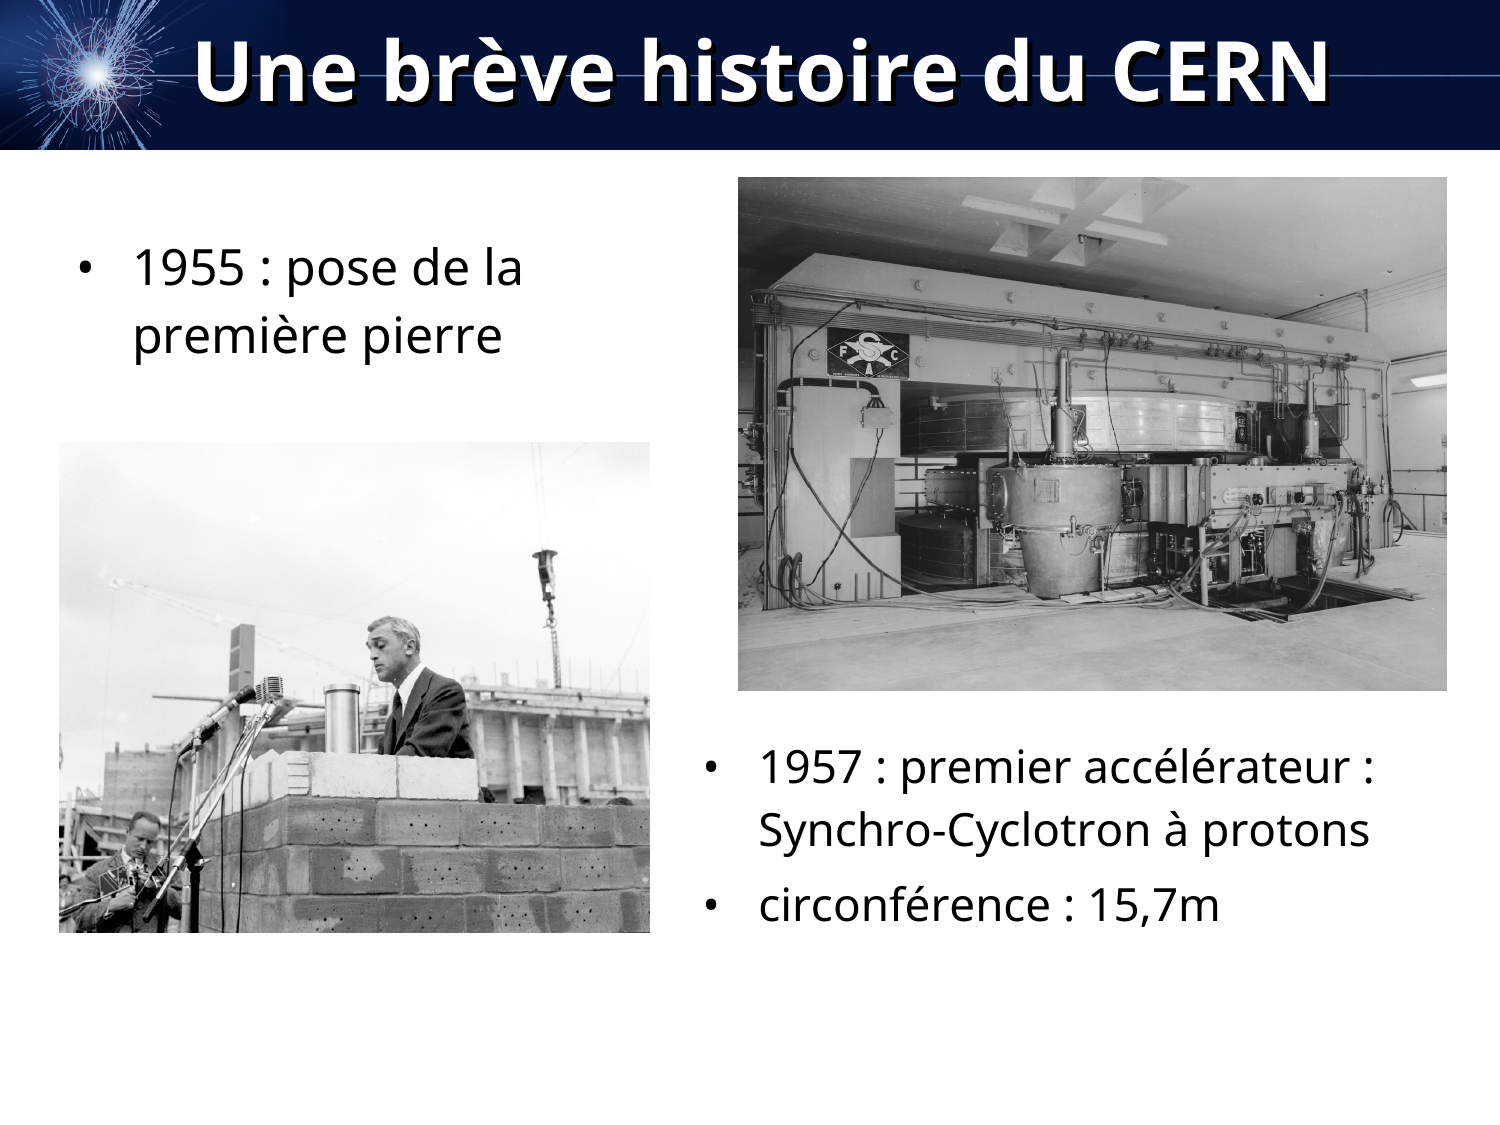

# Une brève histoire du CERN
1955 : pose de la première pierre
1957 : premier accélérateur :
Synchro-Cyclotron à protons
circonférence : 15,7m
16